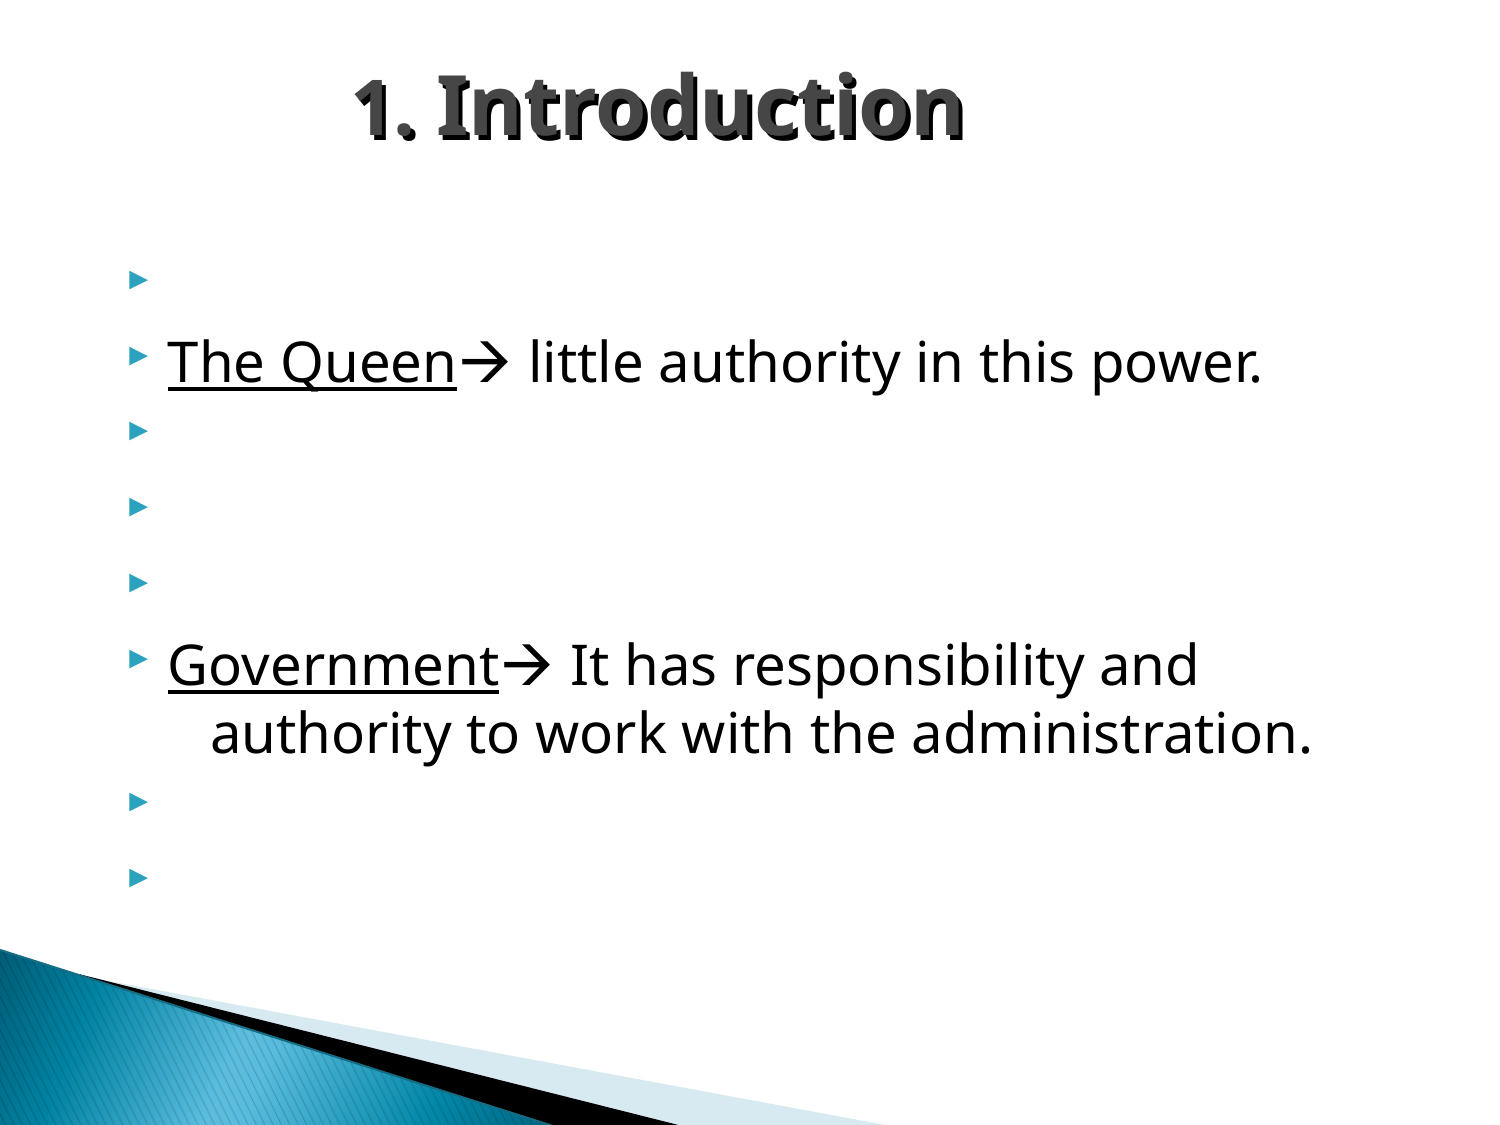

1. Introduction
# The Queen little authority in this power.
Government It has responsibility and authority to work with the administration.